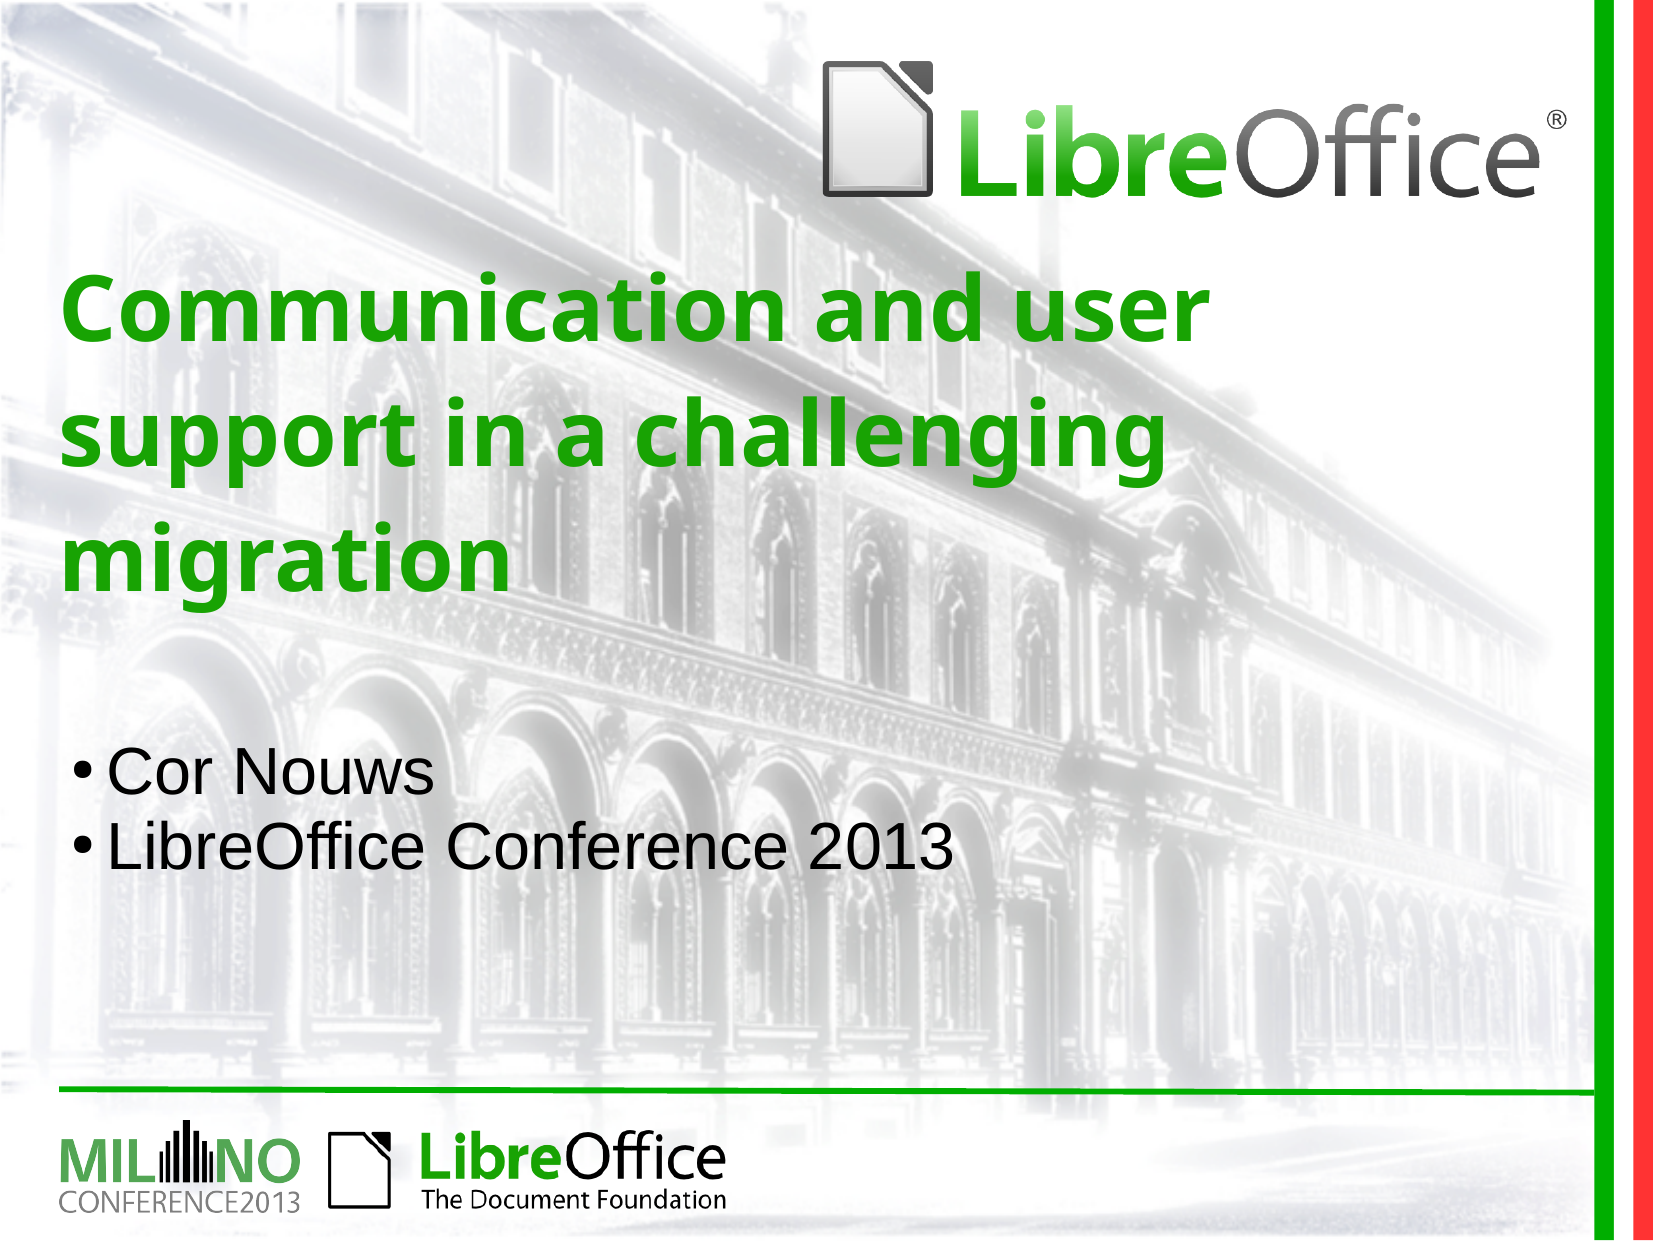

# Communication and user support in a challenging migration
Cor Nouws
LibreOffice Conference 2013